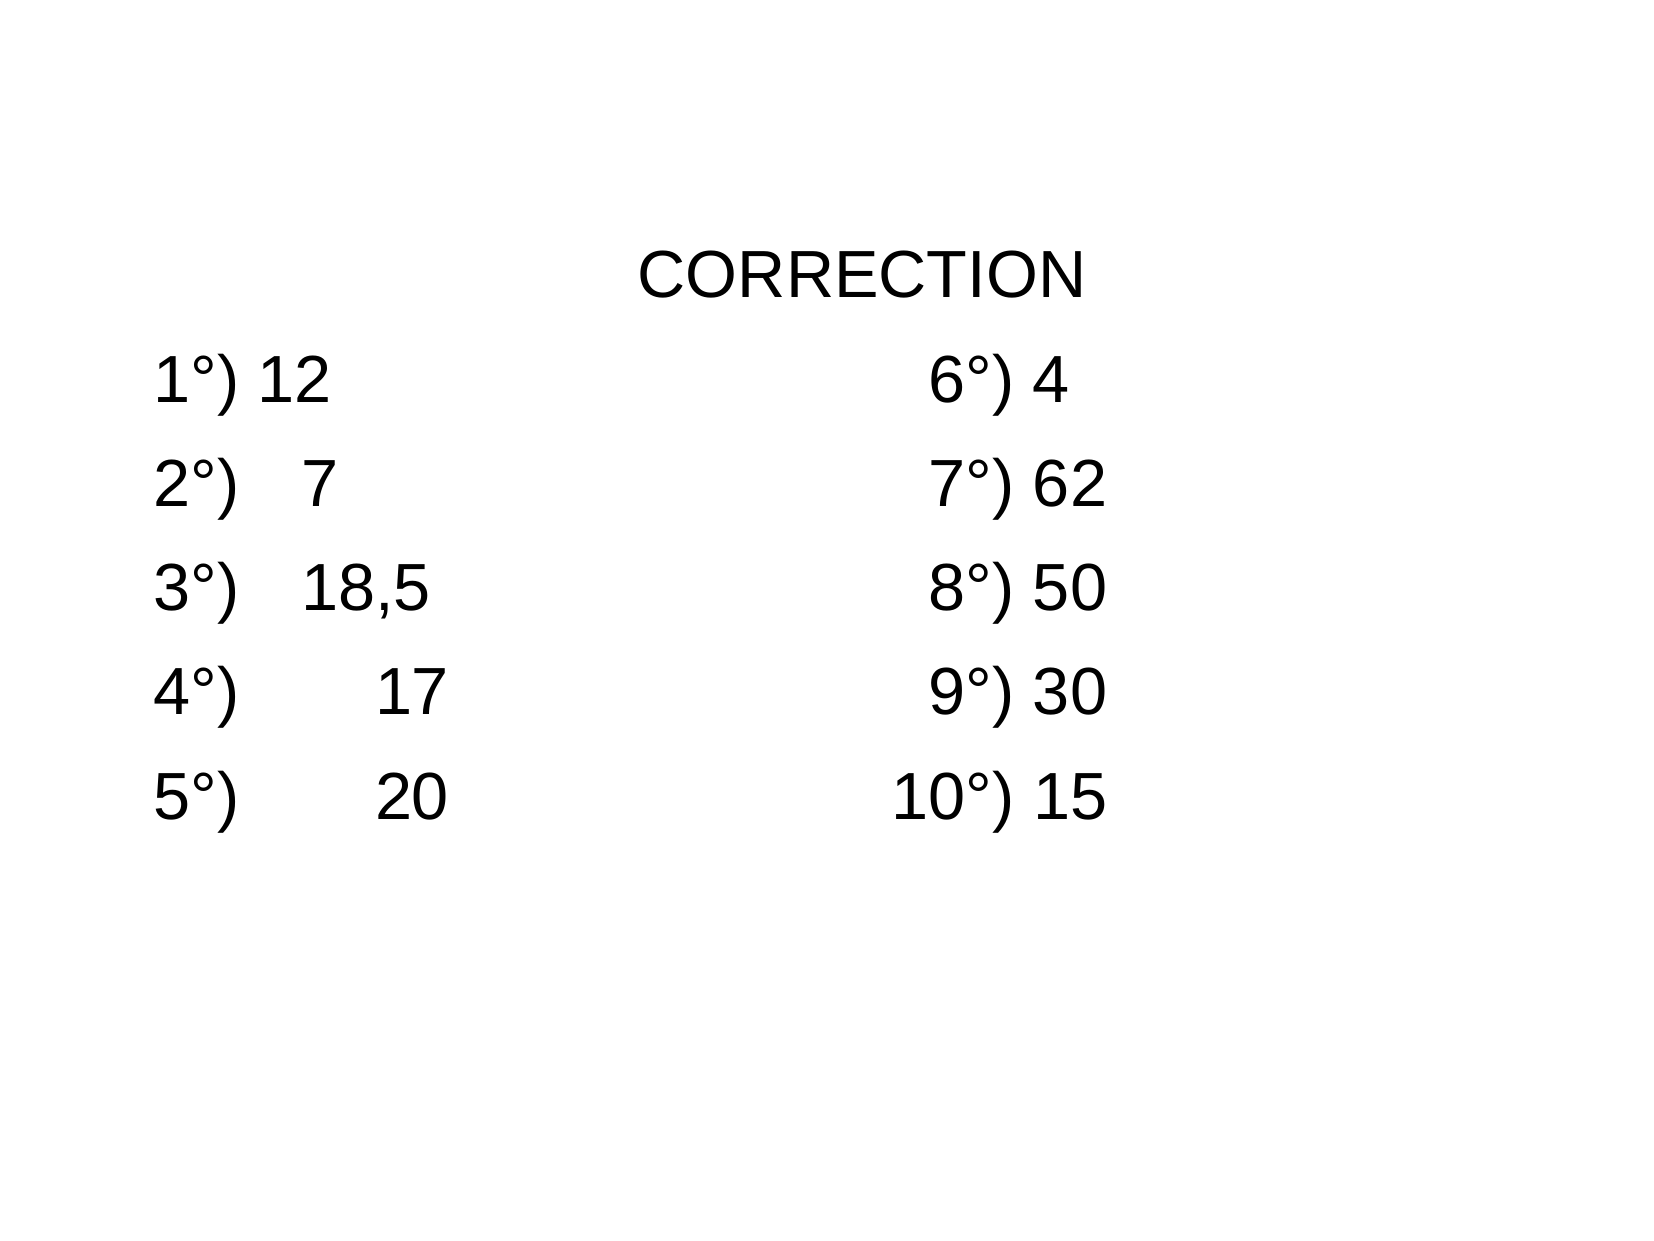

# CORRECTION
1°) 12						 		 6°) 4
2°) 	7					 			 7°) 62
3°) 	18,5							 8°) 50
4°) 		17					 	 9°) 30
5°) 		20						10°) 15